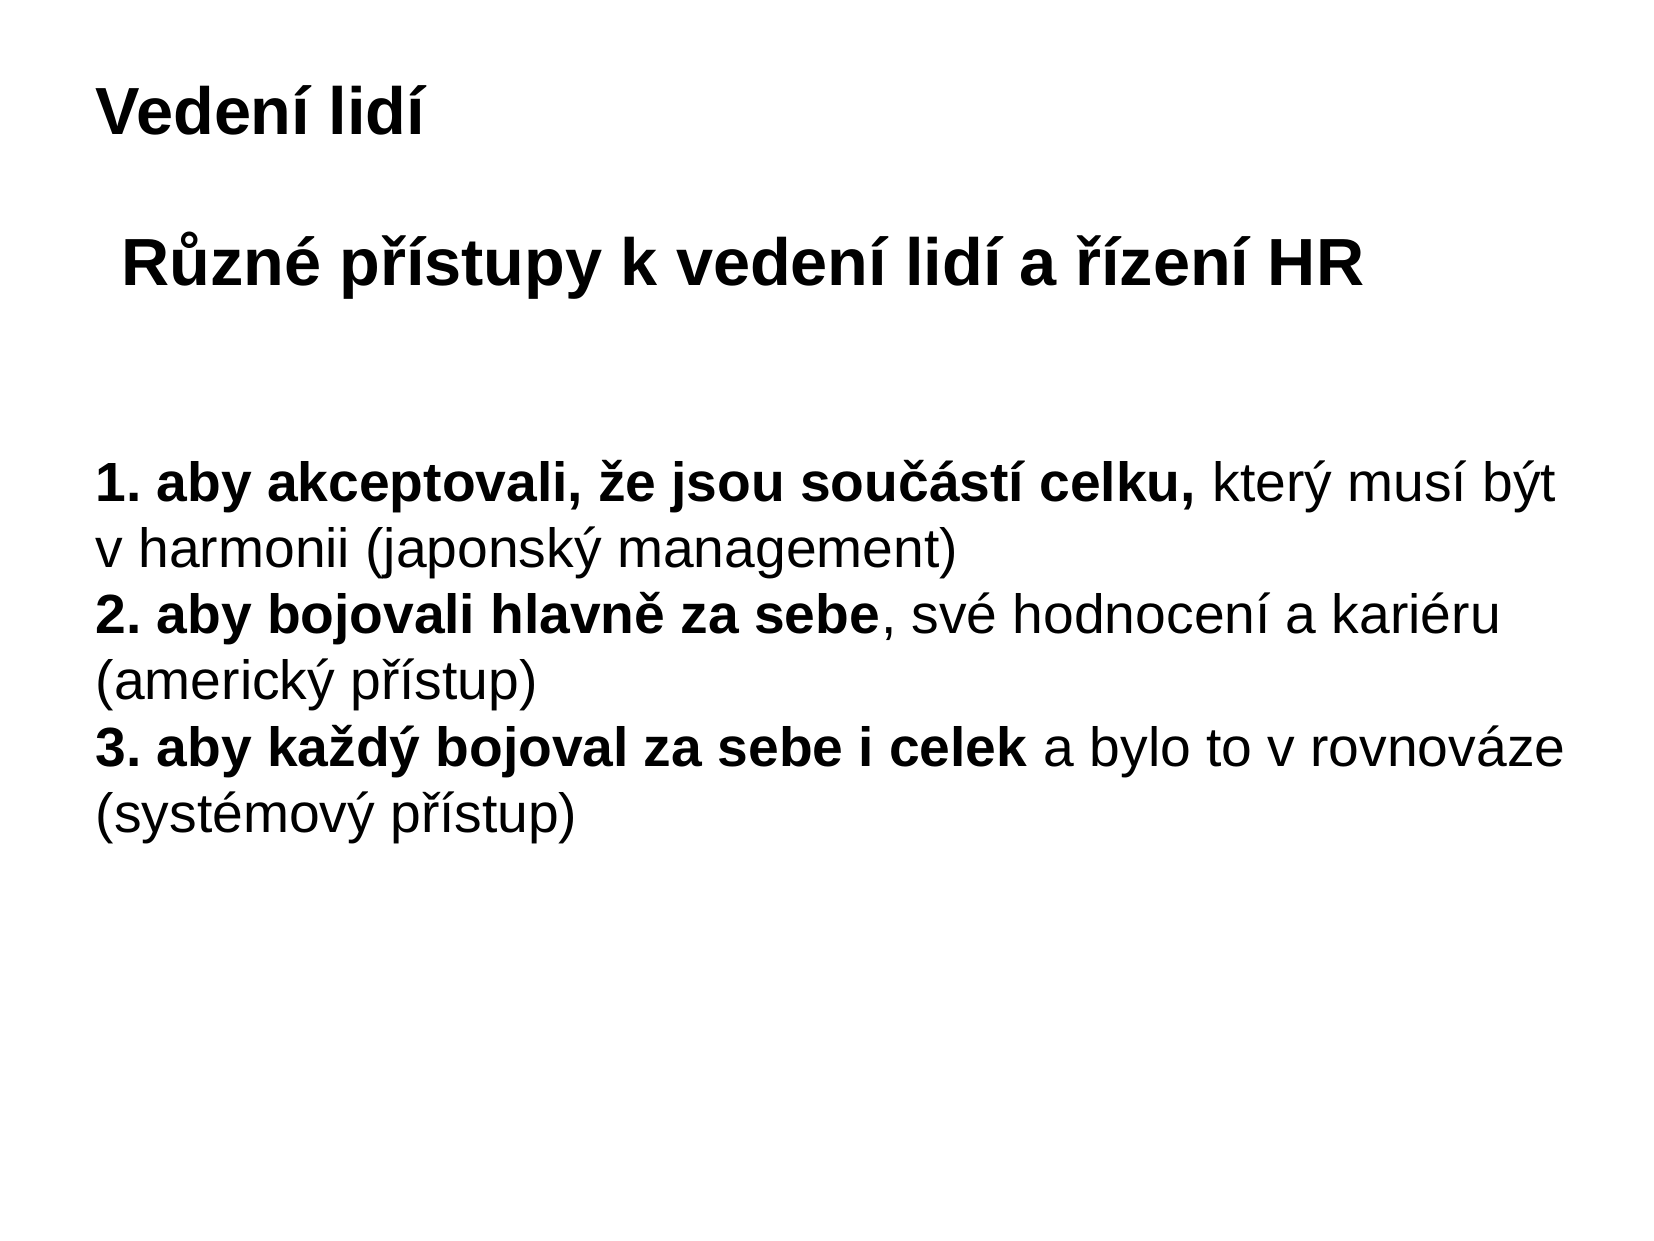

Vedení lidí
Různé přístupy k vedení lidí a řízení HR
1. aby akceptovali, že jsou součástí celku, který musí být v harmonii (japonský management)
2. aby bojovali hlavně za sebe, své hodnocení a kariéru (americký přístup)
3. aby každý bojoval za sebe i celek a bylo to v rovnováze (systémový přístup)